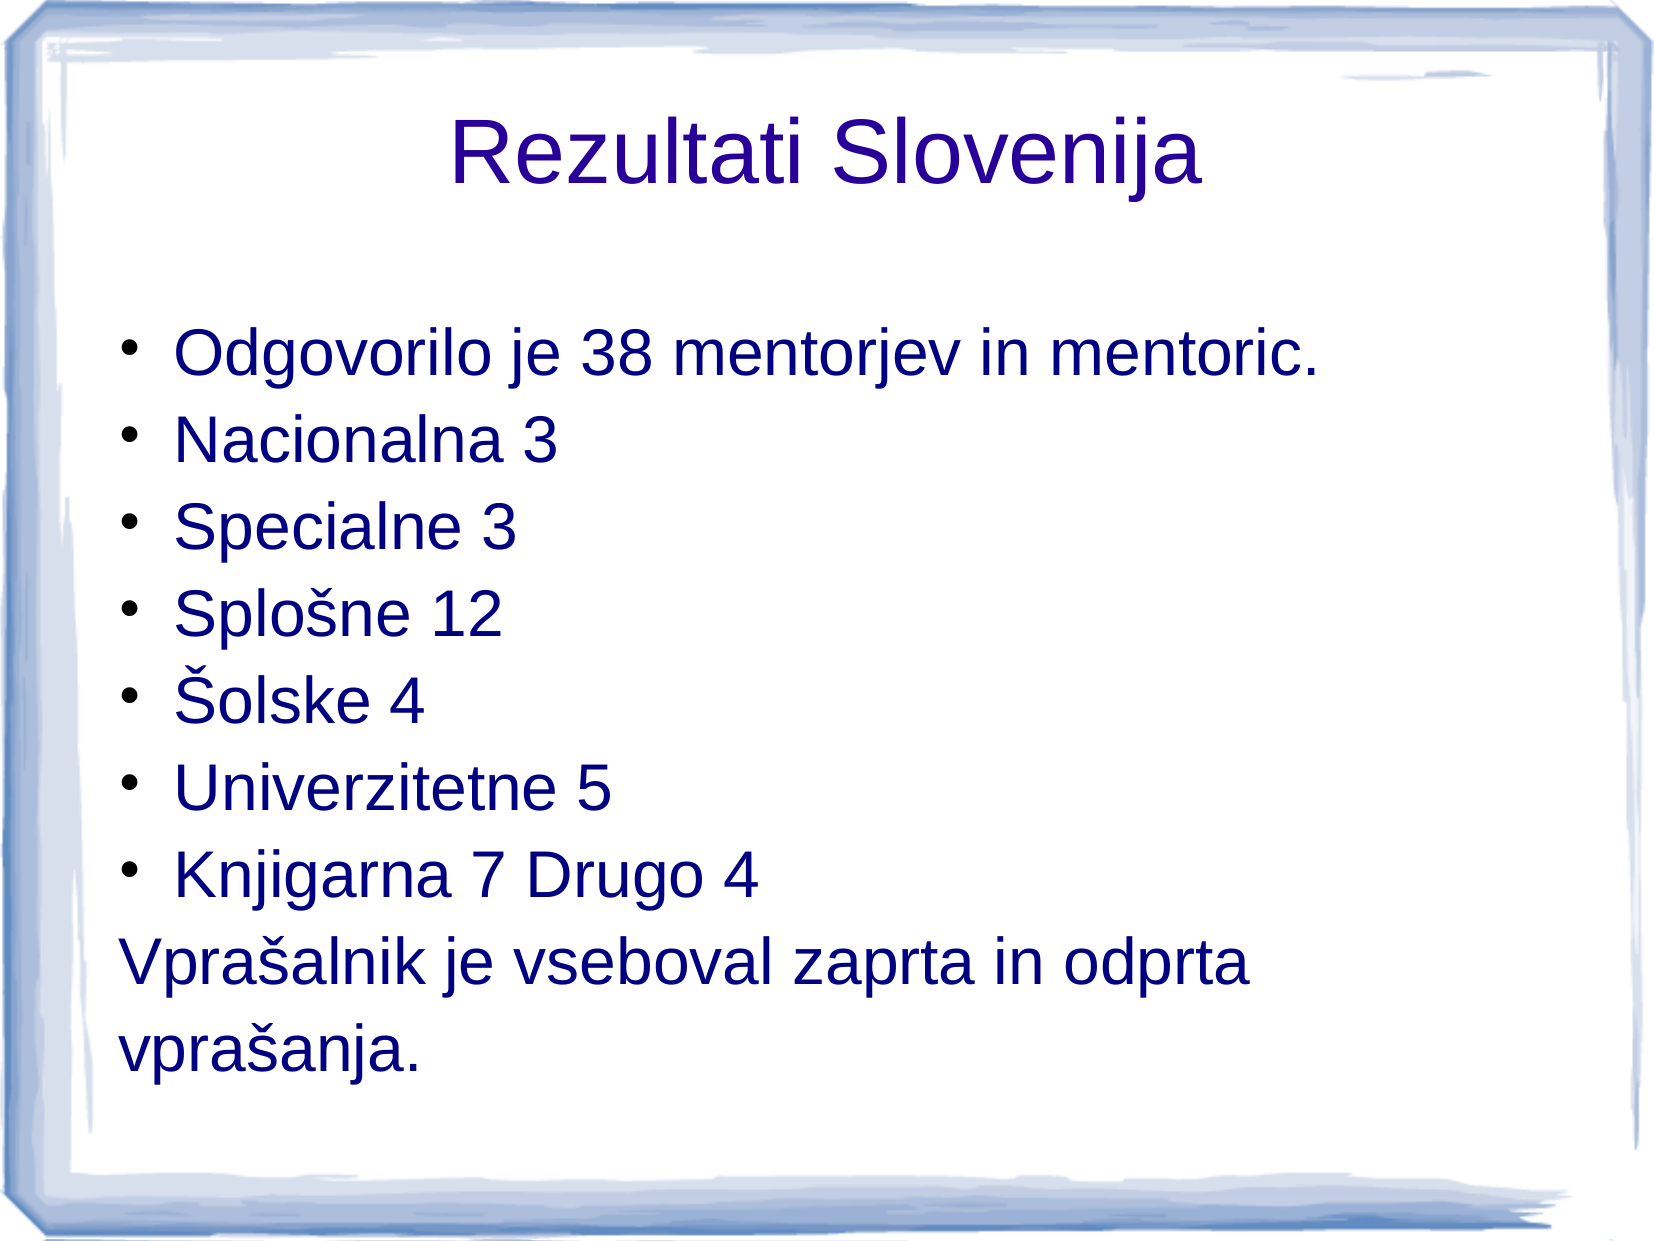

# Rezultati Slovenija
Odgovorilo je 38 mentorjev in mentoric.
Nacionalna 3
Specialne 3
Splošne 12
Šolske 4
Univerzitetne 5
Knjigarna 7 Drugo 4
Vprašalnik je vseboval zaprta in odprta
vprašanja.